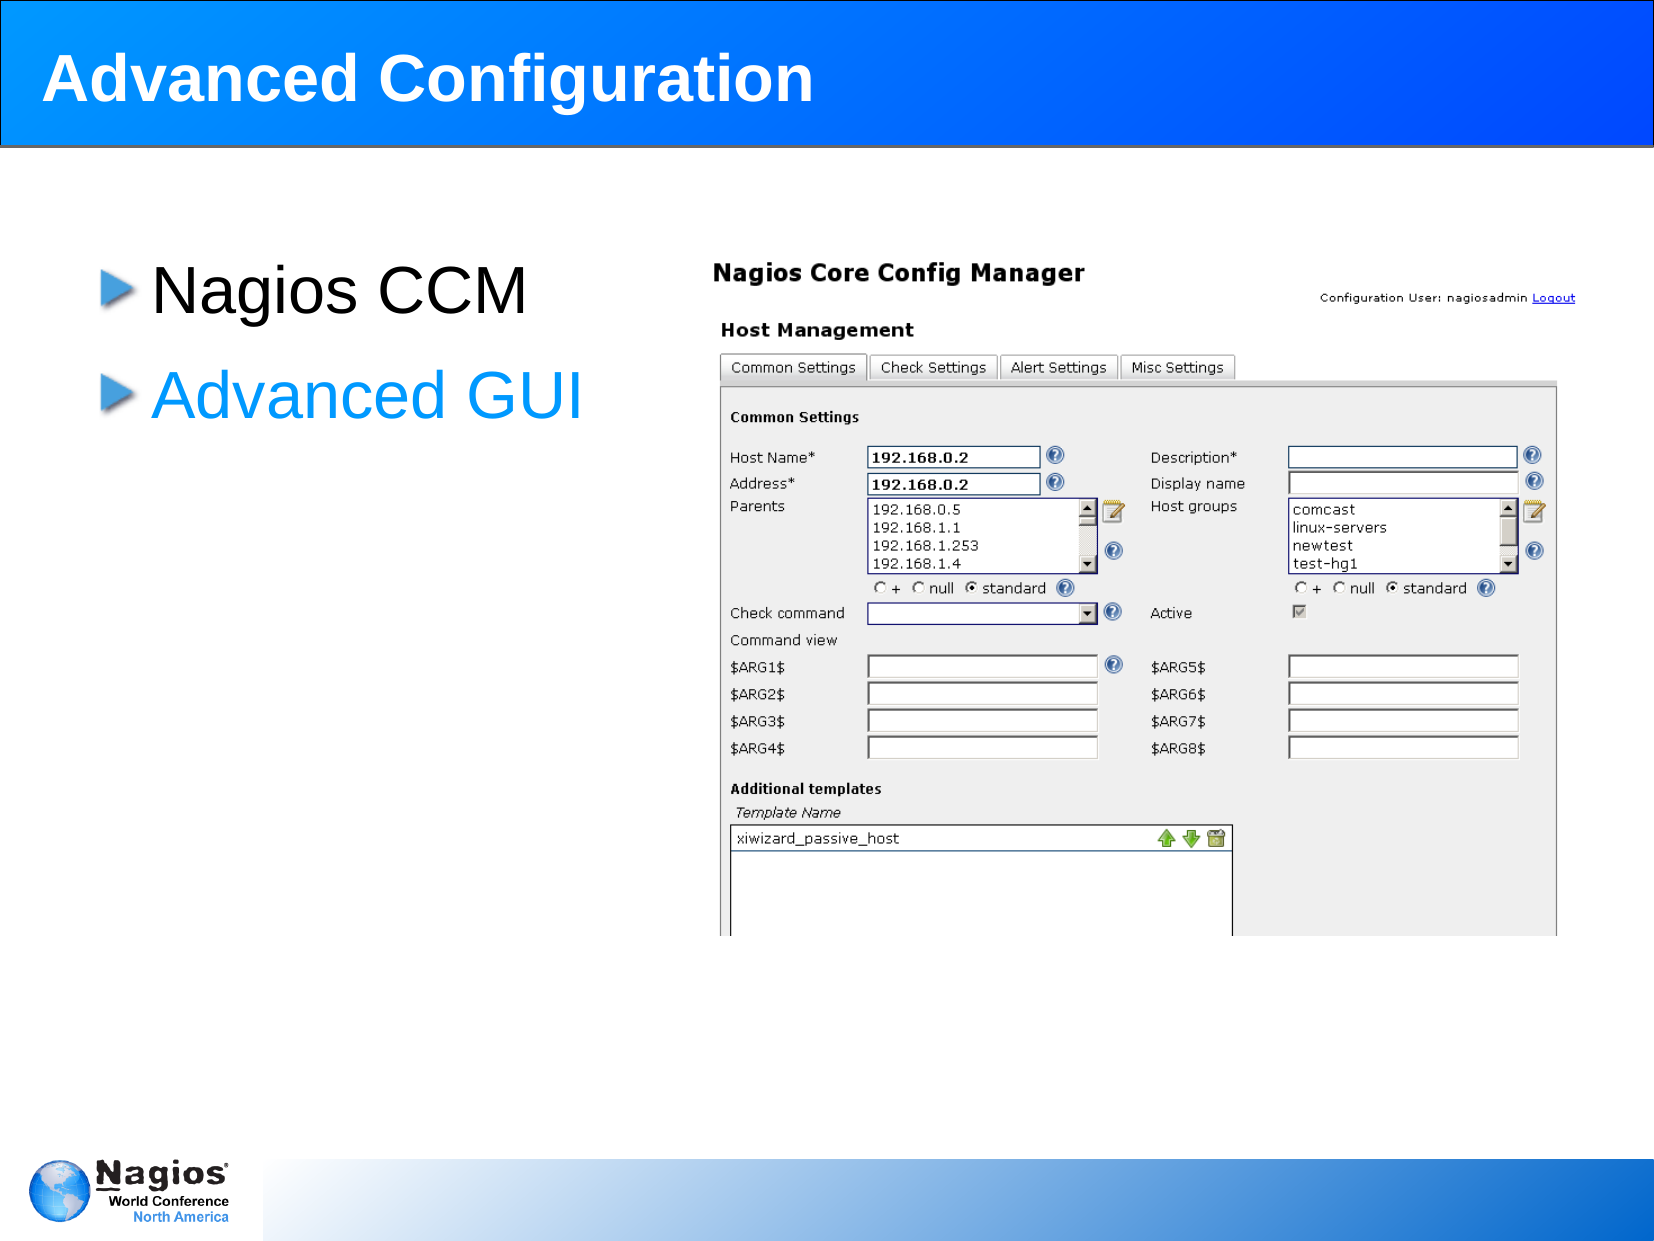

# Advanced Configuration
Nagios CCM
Advanced GUI